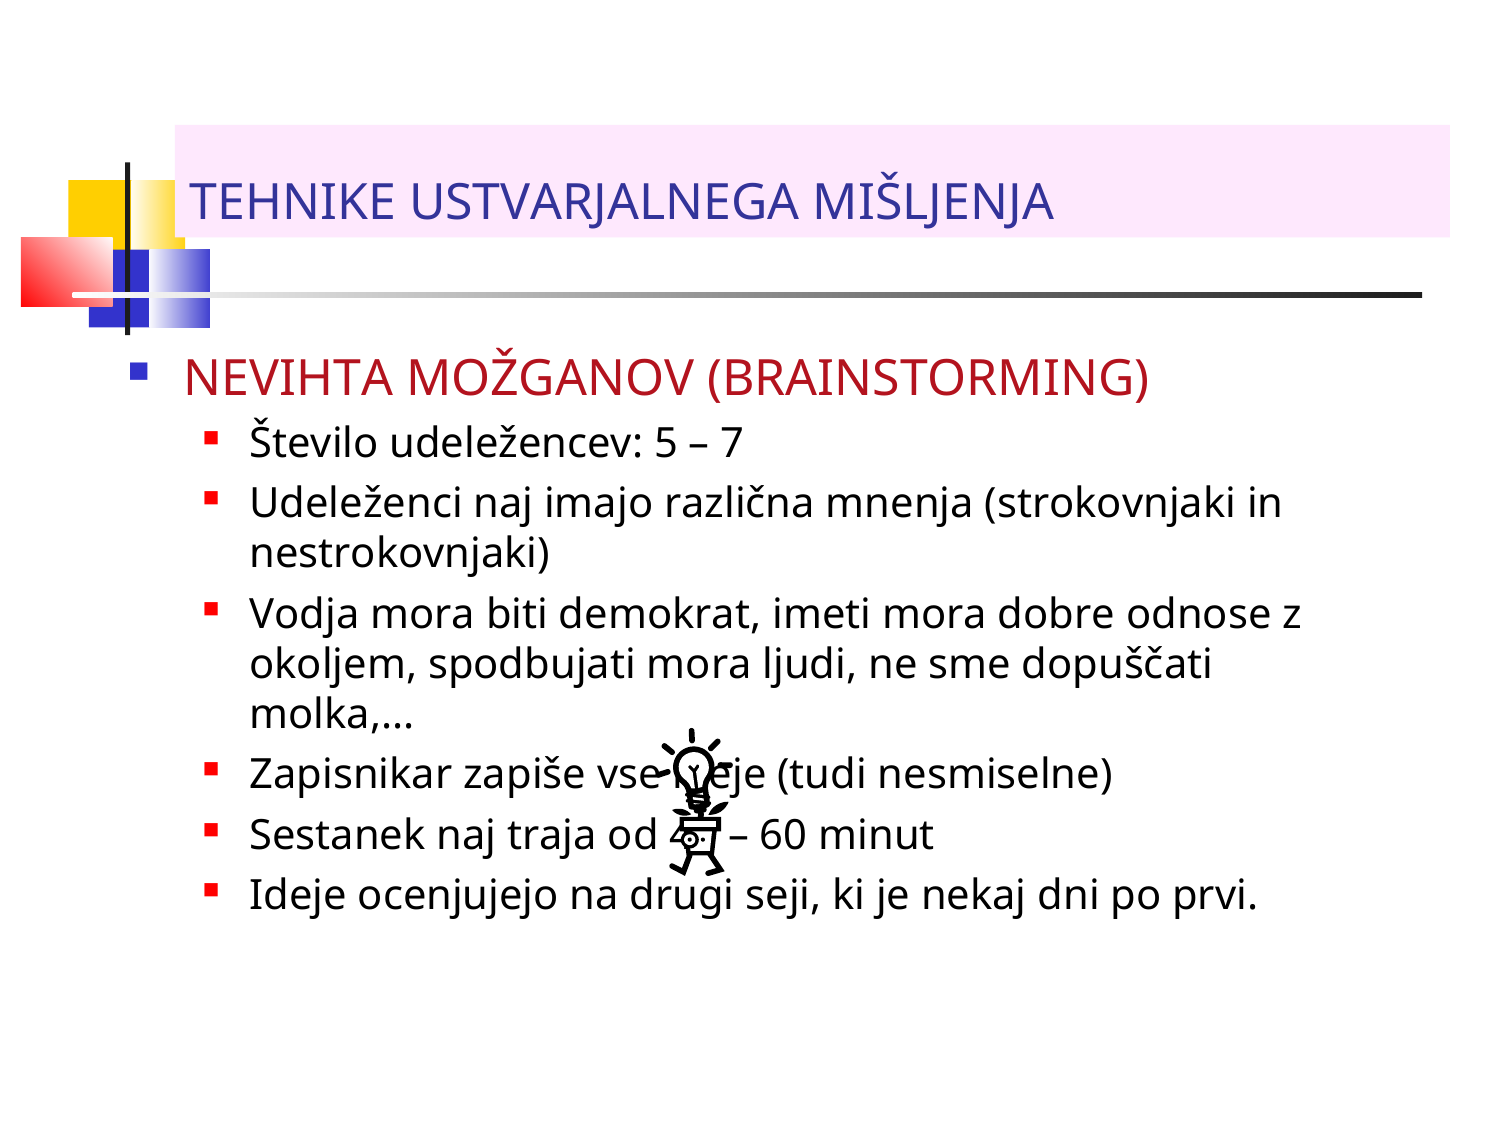

# TEHNIKE USTVARJALNEGA MIŠLJENJA
NEVIHTA MOŽGANOV (BRAINSTORMING)
Število udeležencev: 5 – 7
Udeleženci naj imajo različna mnenja (strokovnjaki in nestrokovnjaki)
Vodja mora biti demokrat, imeti mora dobre odnose z okoljem, spodbujati mora ljudi, ne sme dopuščati molka,...
Zapisnikar zapiše vse ideje (tudi nesmiselne)
Sestanek naj traja od 40 – 60 minut
Ideje ocenjujejo na drugi seji, ki je nekaj dni po prvi.